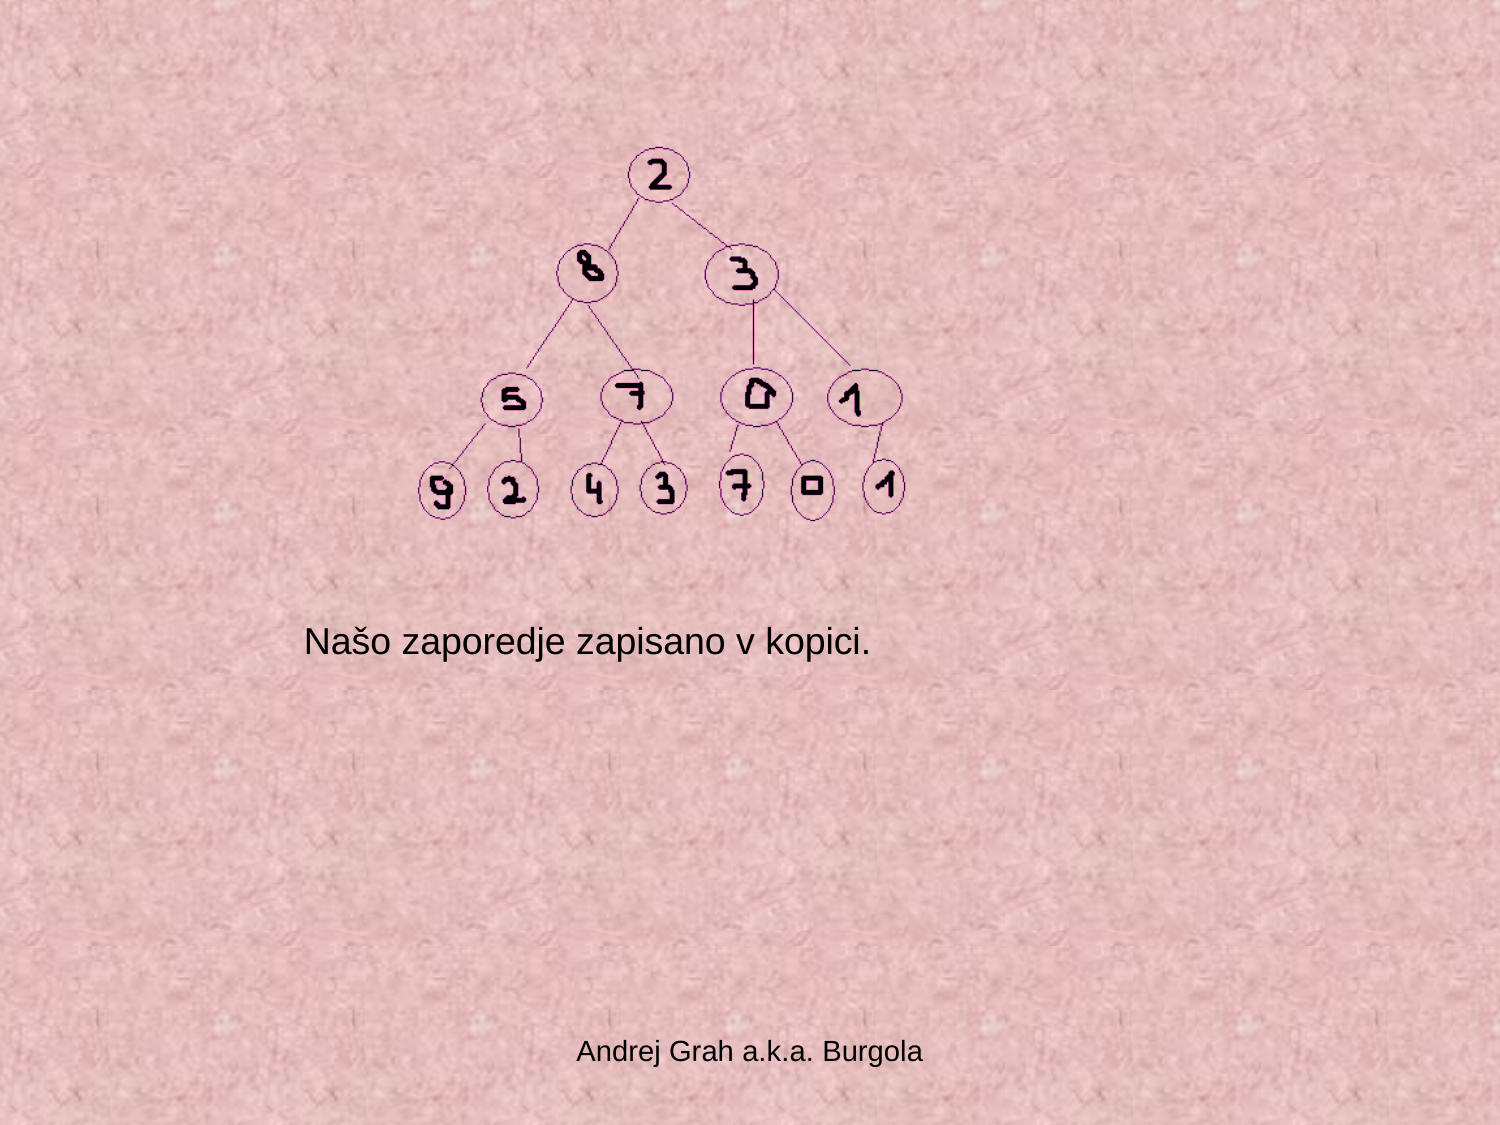

Našo zaporedje zapisano v kopici.
Andrej Grah a.k.a. Burgola